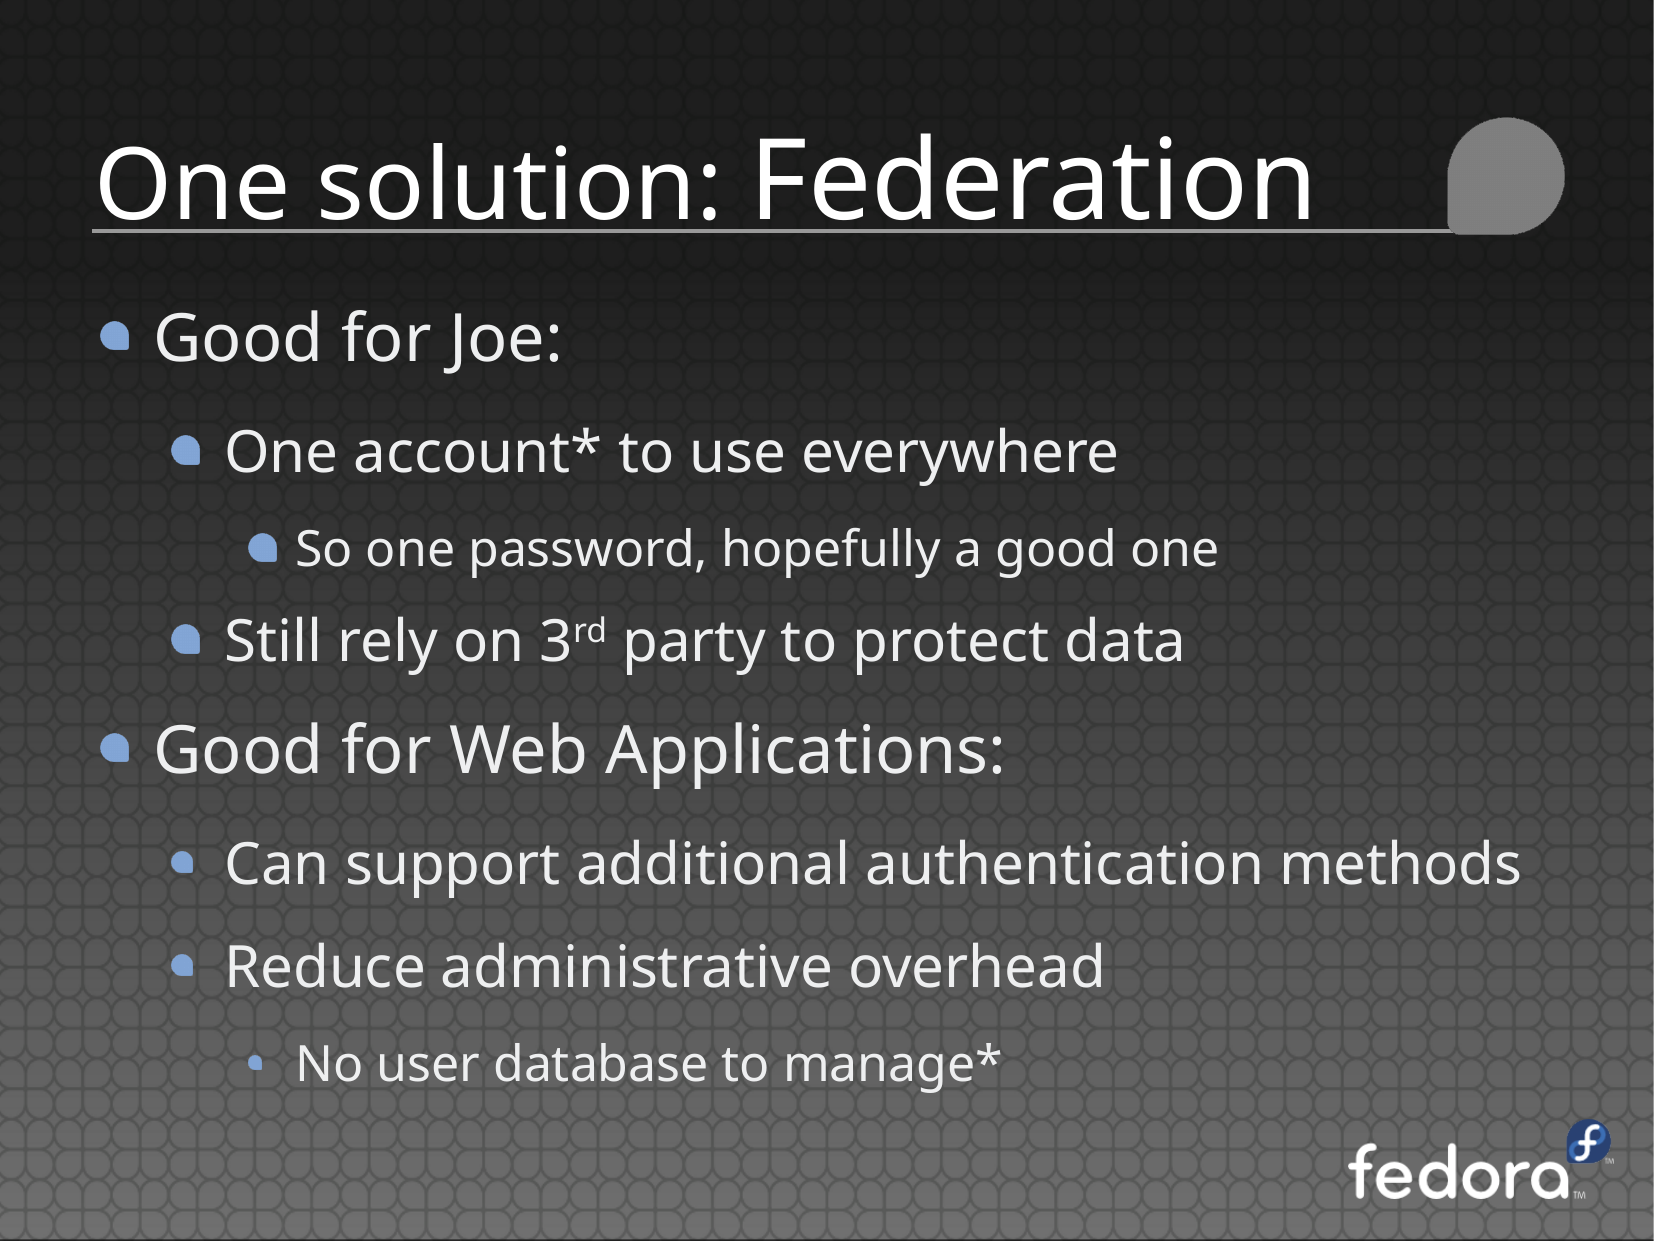

One solution: Federation
# Good for Joe:
One account* to use everywhere
So one password, hopefully a good one
Still rely on 3rd party to protect data
Good for Web Applications:
Can support additional authentication methods
Reduce administrative overhead
No user database to manage*